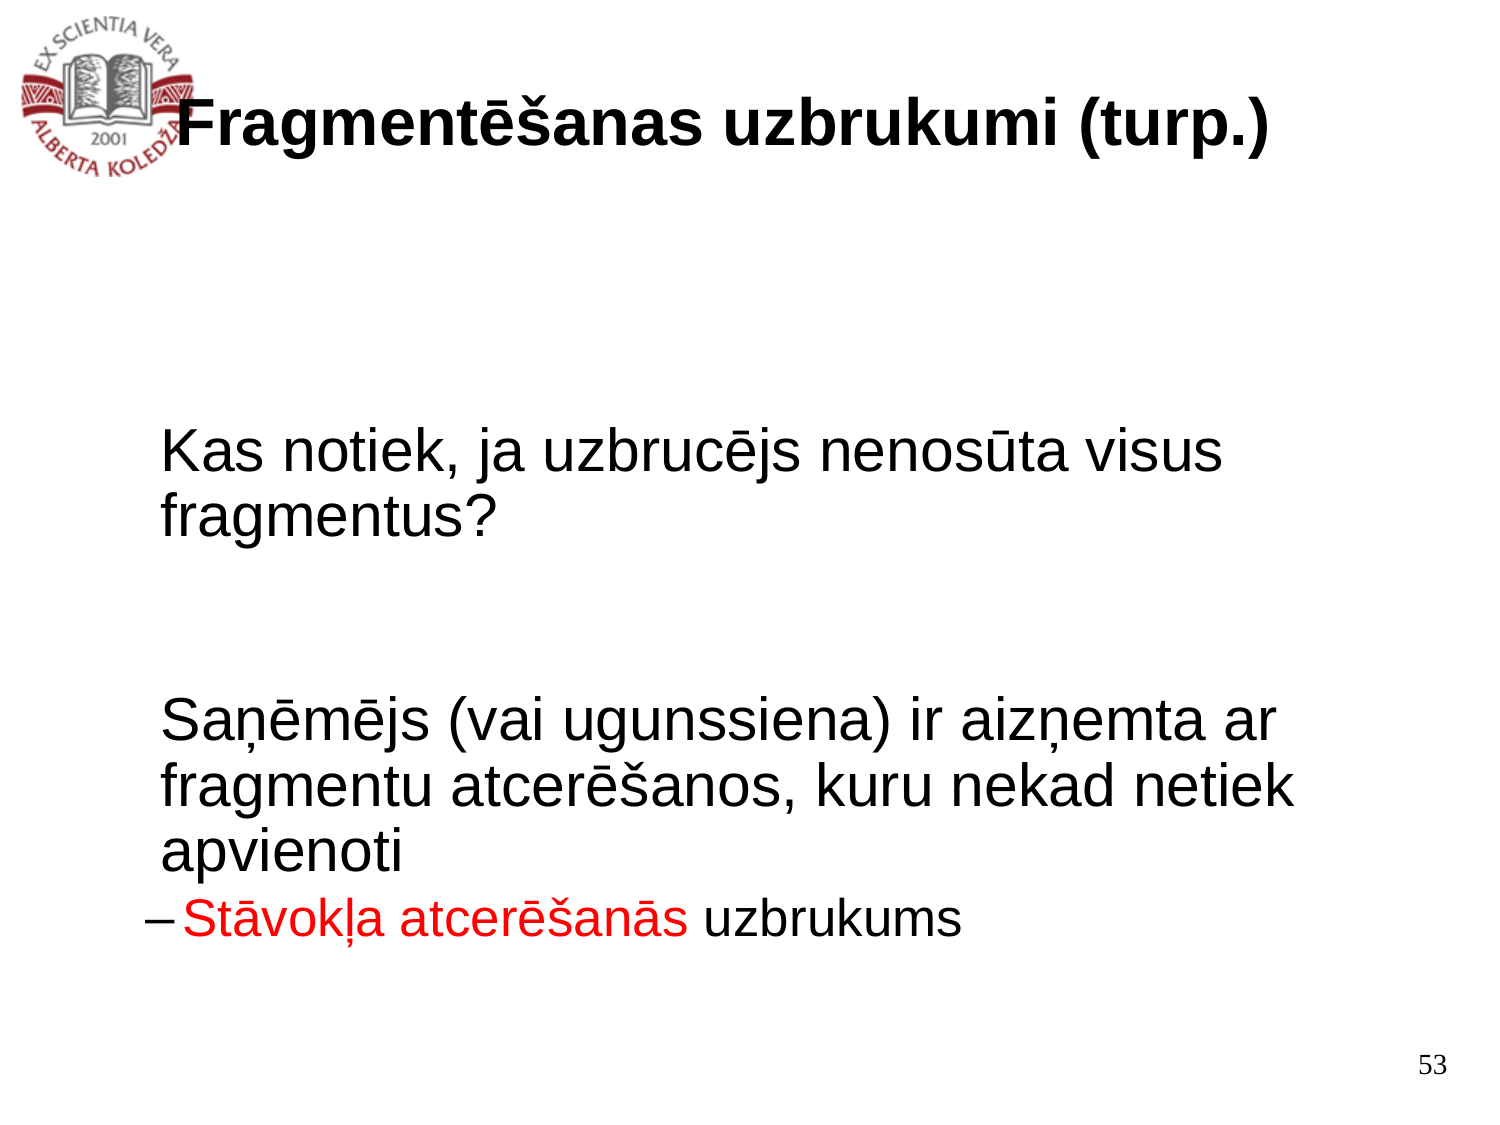

# Fragmentēšanas uzbrukumi (turp.)
Kas notiek, ja uzbrucējs nenosūta visus fragmentus?
Saņēmējs (vai ugunssiena) ir aizņemta ar fragmentu atcerēšanos, kuru nekad netiek apvienoti
Stāvokļa atcerēšanās uzbrukums